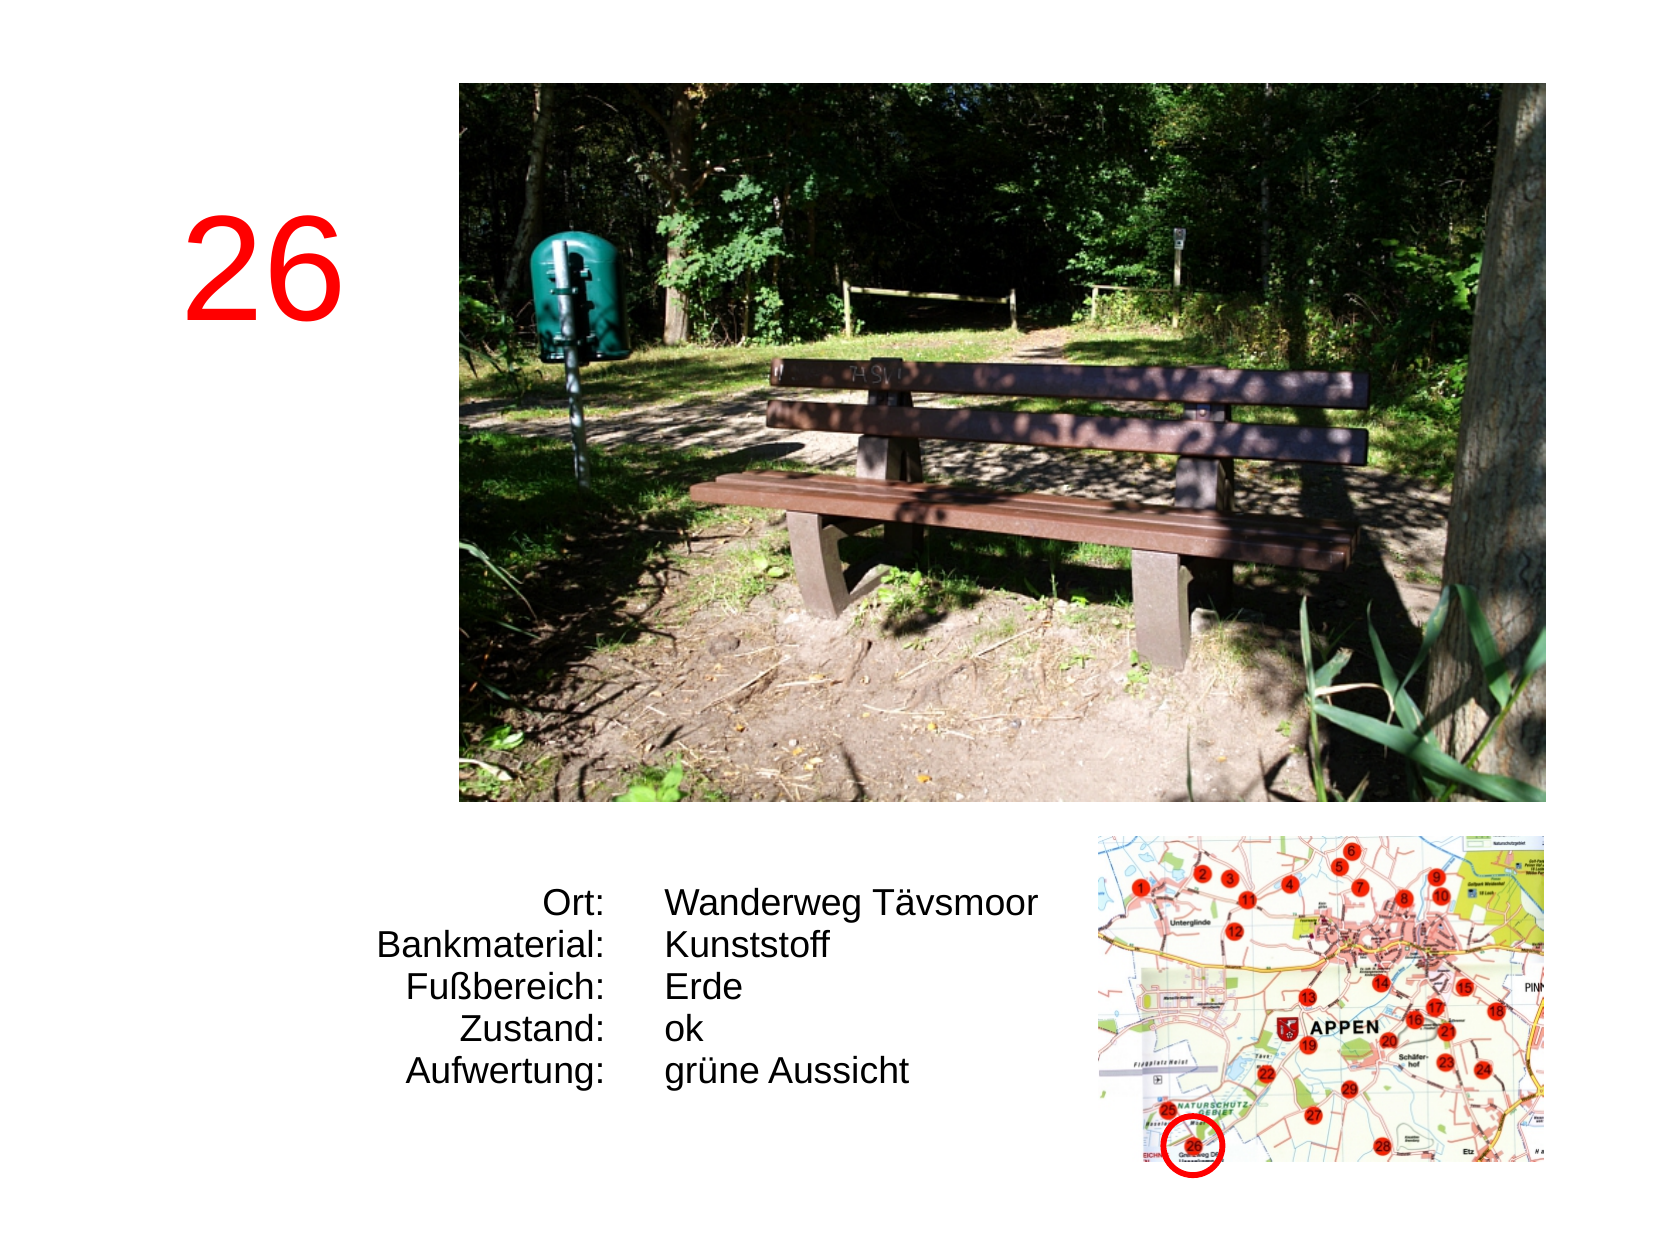

26
IMGP7868rNr26.jpg
	Ort:		Wanderweg Tävsmoor
	Bankmaterial:		Kunststoff
	Fußbereich:		Erde
	Zustand:		ok
	Aufwertung:		grüne Aussicht